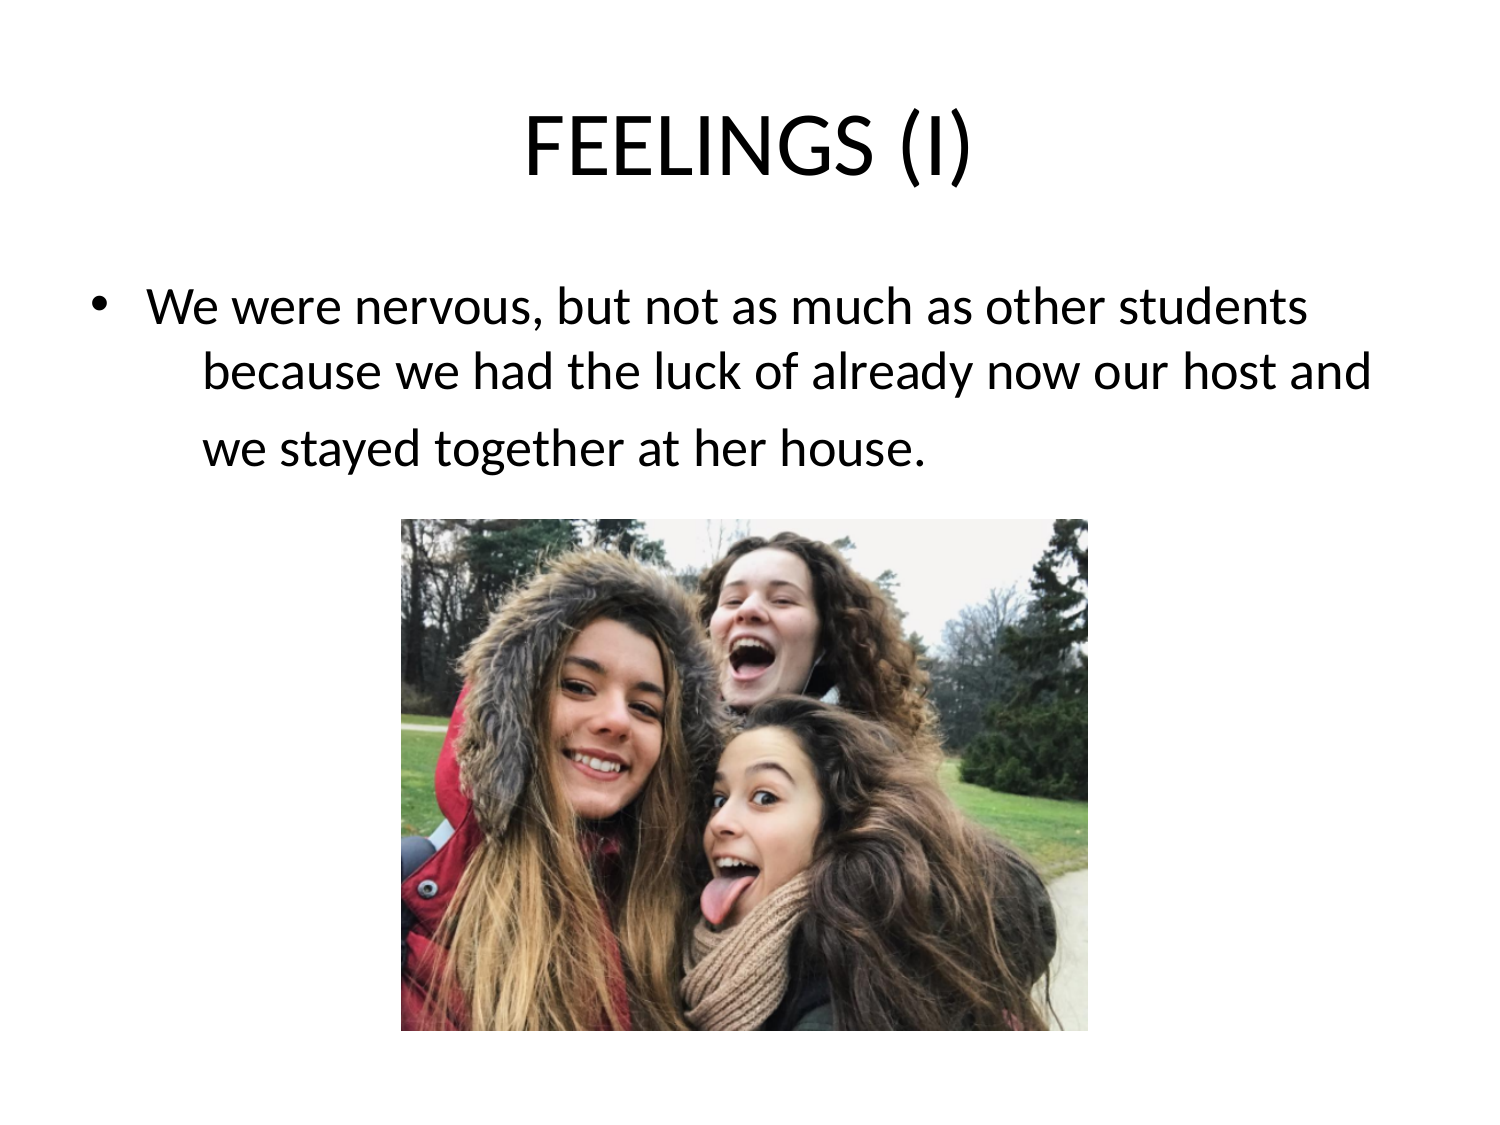

# FEELINGS (I)
We were nervous, but not as much as other students because we had the luck of already now our host and we stayed together at her house.